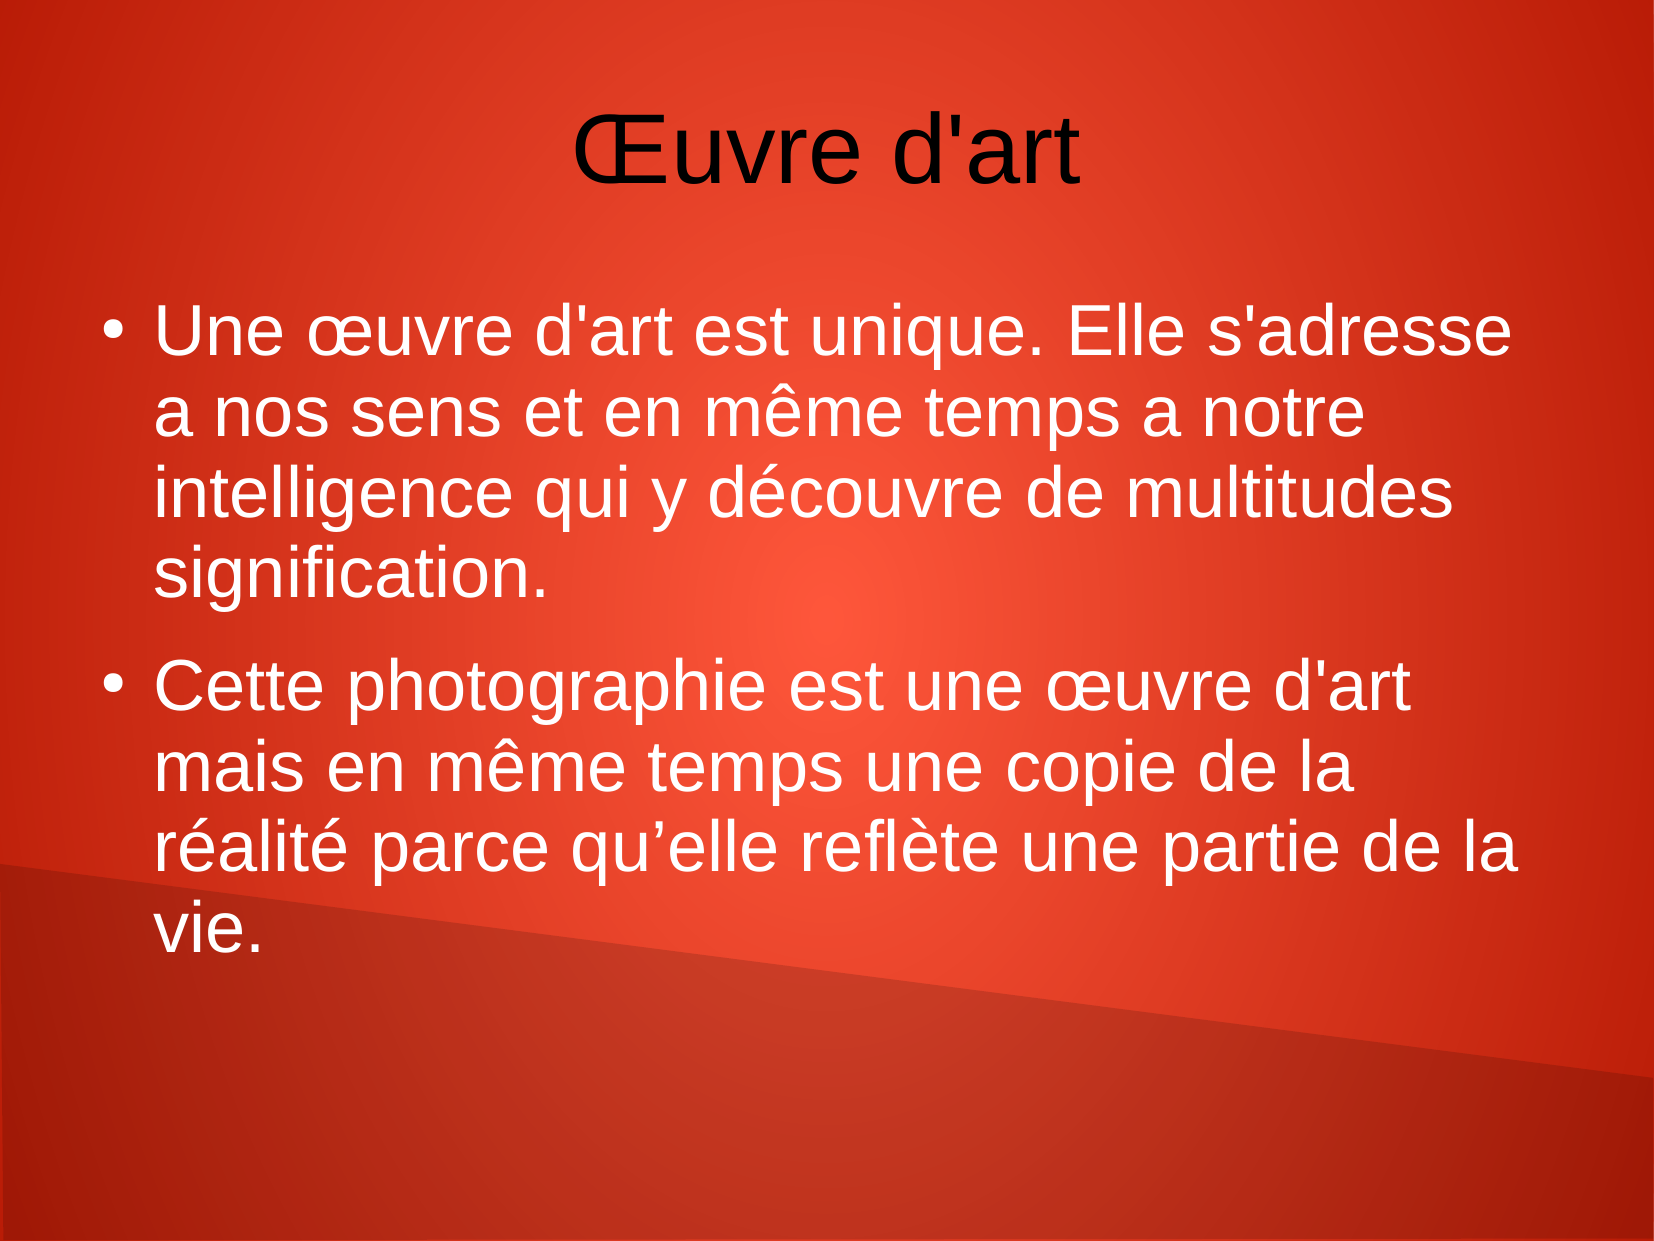

# Œuvre d'art
Une œuvre d'art est unique. Elle s'adresse a nos sens et en même temps a notre intelligence qui y découvre de multitudes signification.
Cette photographie est une œuvre d'art mais en même temps une copie de la réalité parce qu’elle reflète une partie de la vie.